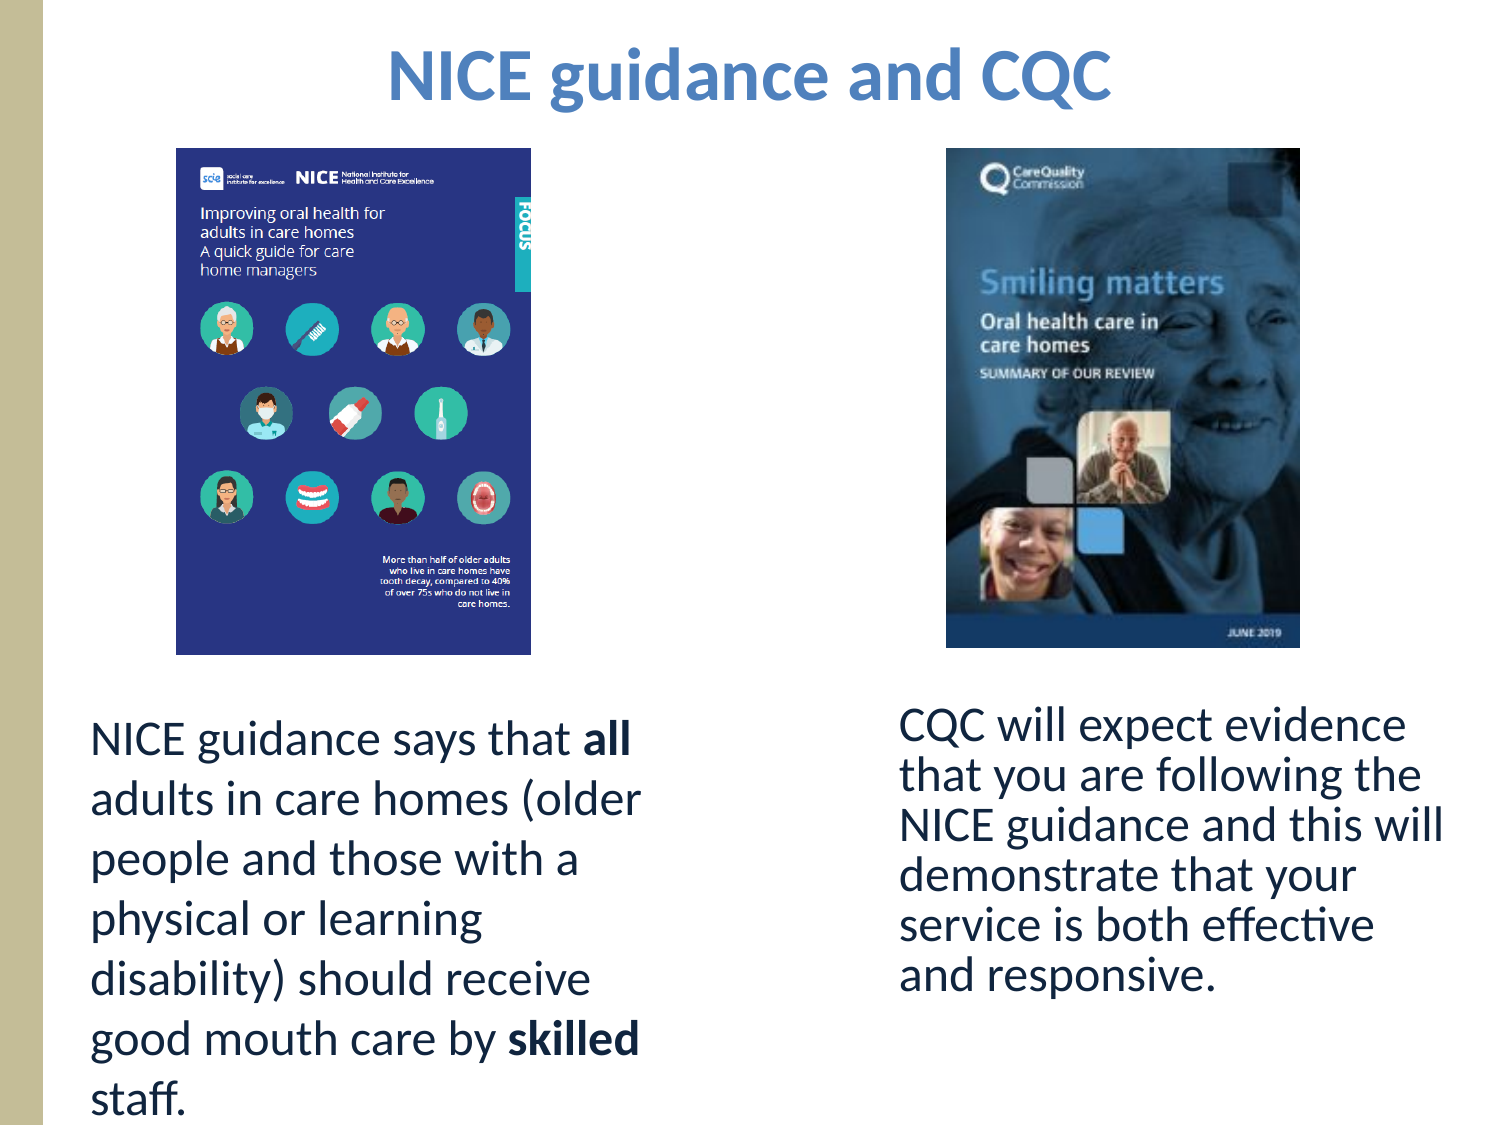

# NICE guidance and CQC
CQC will expect evidence that you are following the NICE guidance and this will demonstrate that your service is both effective and responsive.
NICE guidance says that all adults in care homes (older people and those with a physical or learning disability) should receive good mouth care by skilled staff.